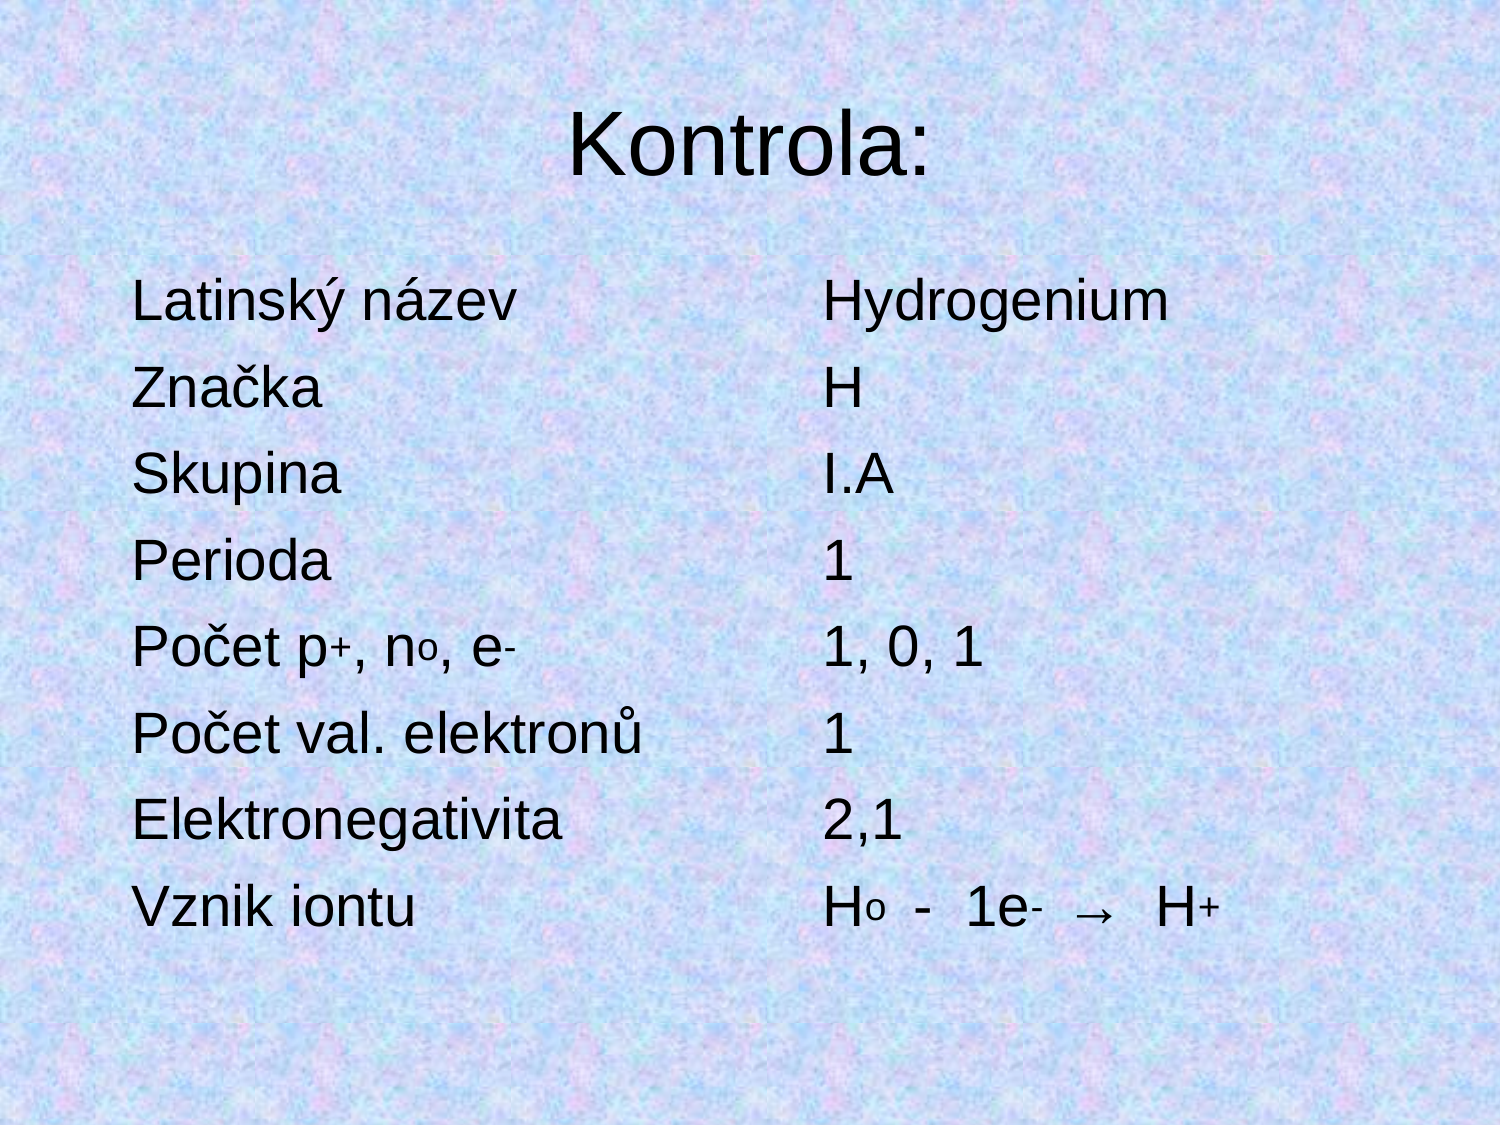

# Kontrola:
Latinský název
Značka
Skupina
Perioda
Počet p+, no, e-
Počet val. elektronů
Elektronegativita
Vznik iontu
Hydrogenium
H
I.A
1
1, 0, 1
1
2,1
Ho - 1e- → H+